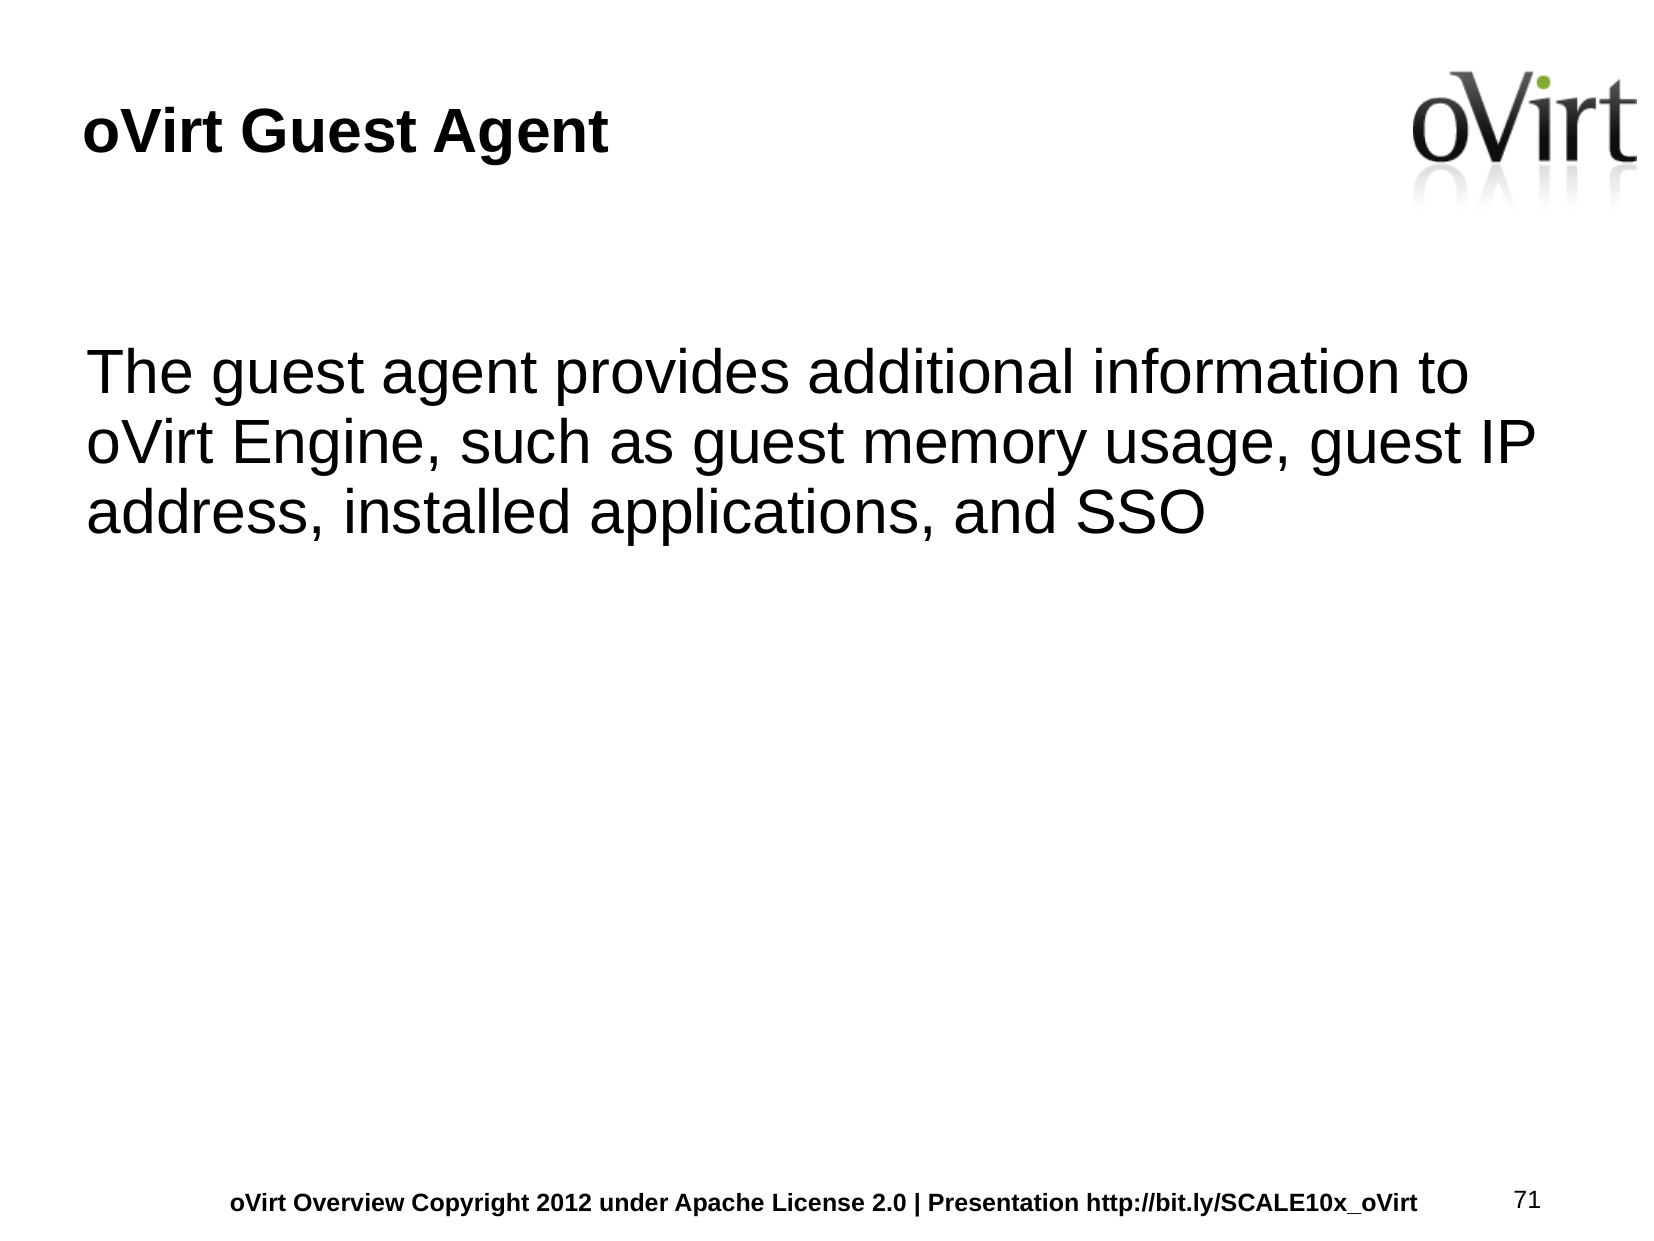

# oVirt Guest Agent
The guest agent provides additional information to oVirt Engine, such as guest memory usage, guest IP address, installed applications, and SSO